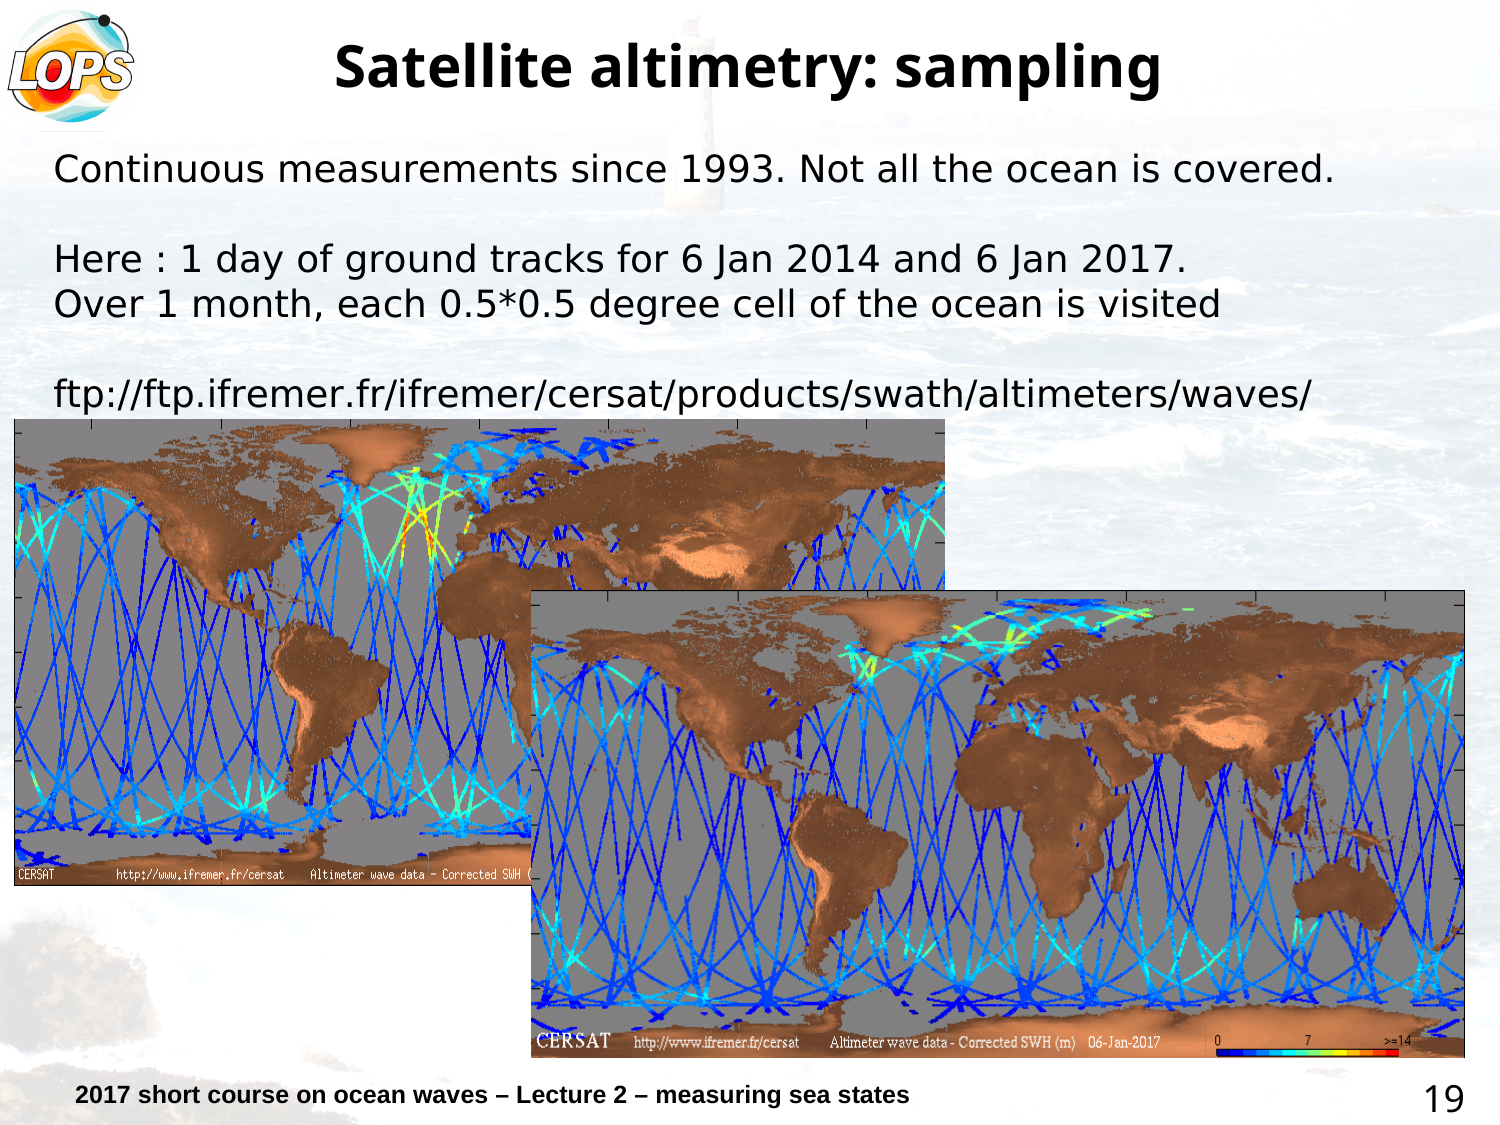

Satellite altimetry: sampling
Continuous measurements since 1993. Not all the ocean is covered.
Here : 1 day of ground tracks for 6 Jan 2014 and 6 Jan 2017.
Over 1 month, each 0.5*0.5 degree cell of the ocean is visited
ftp://ftp.ifremer.fr/ifremer/cersat/products/swath/altimeters/waves/
19